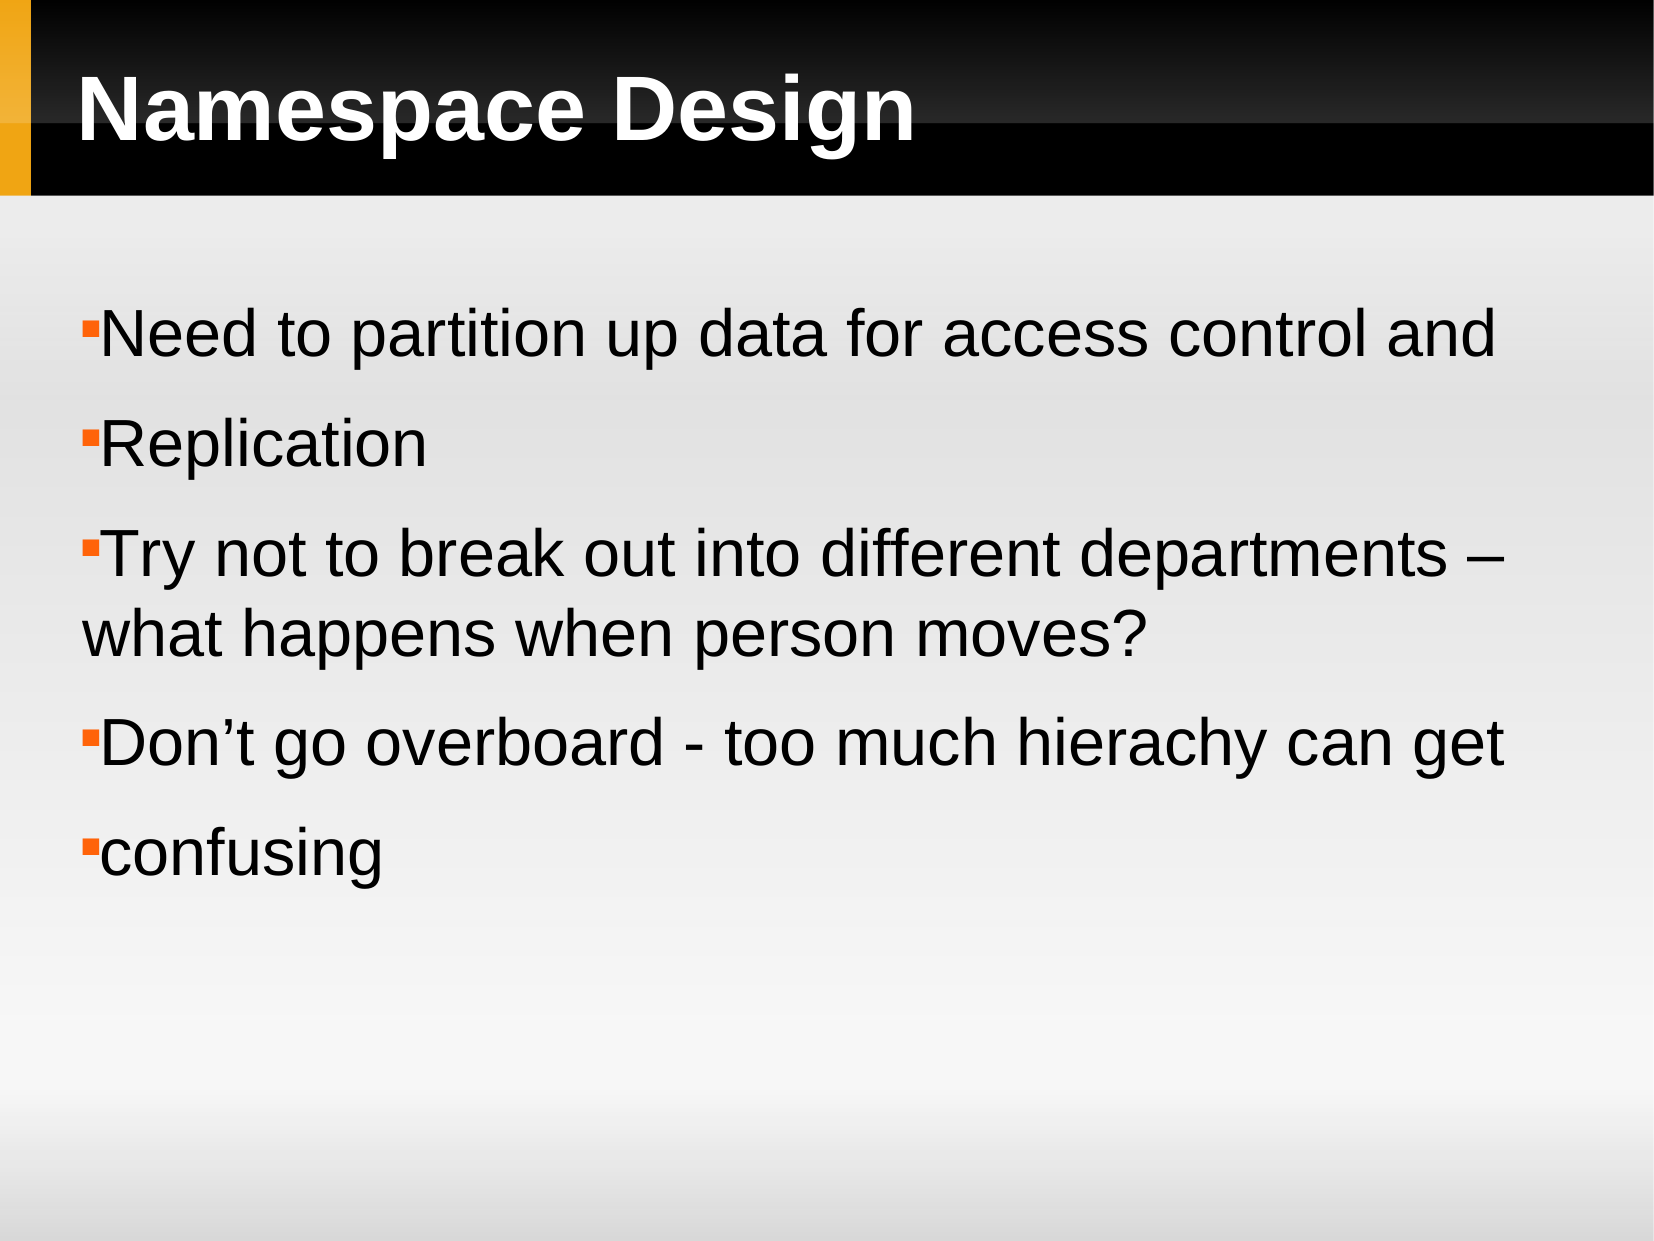

# Namespace Design
Need to partition up data for access control and
Replication
Try not to break out into different departments – what happens when person moves?
Don’t go overboard - too much hierachy can get
confusing